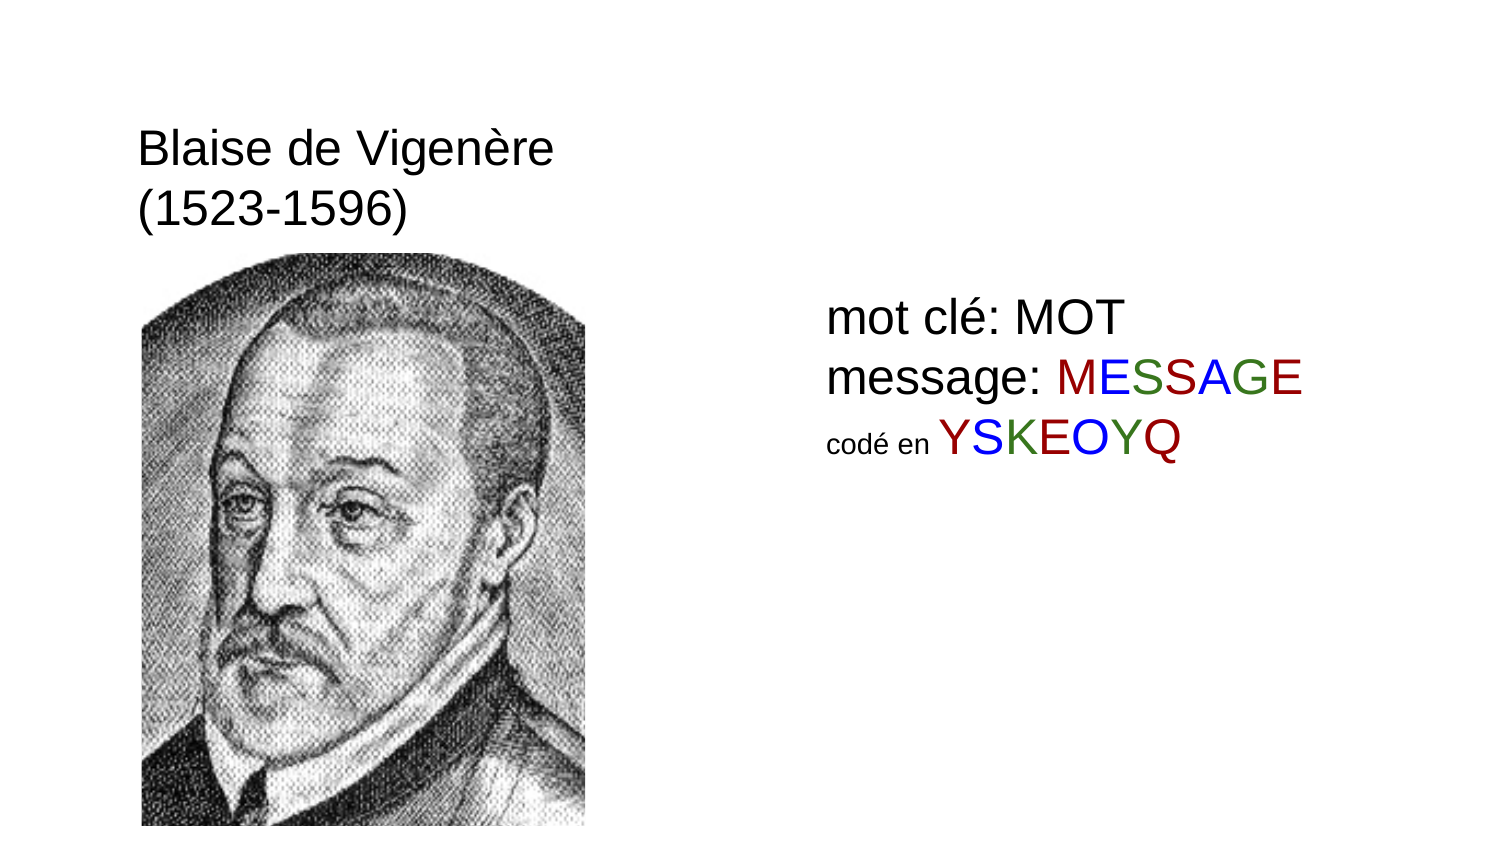

Blaise de Vigenère
(1523-1596)
mot clé: MOT
message: MESSAGE
codé en YSKEOYQ